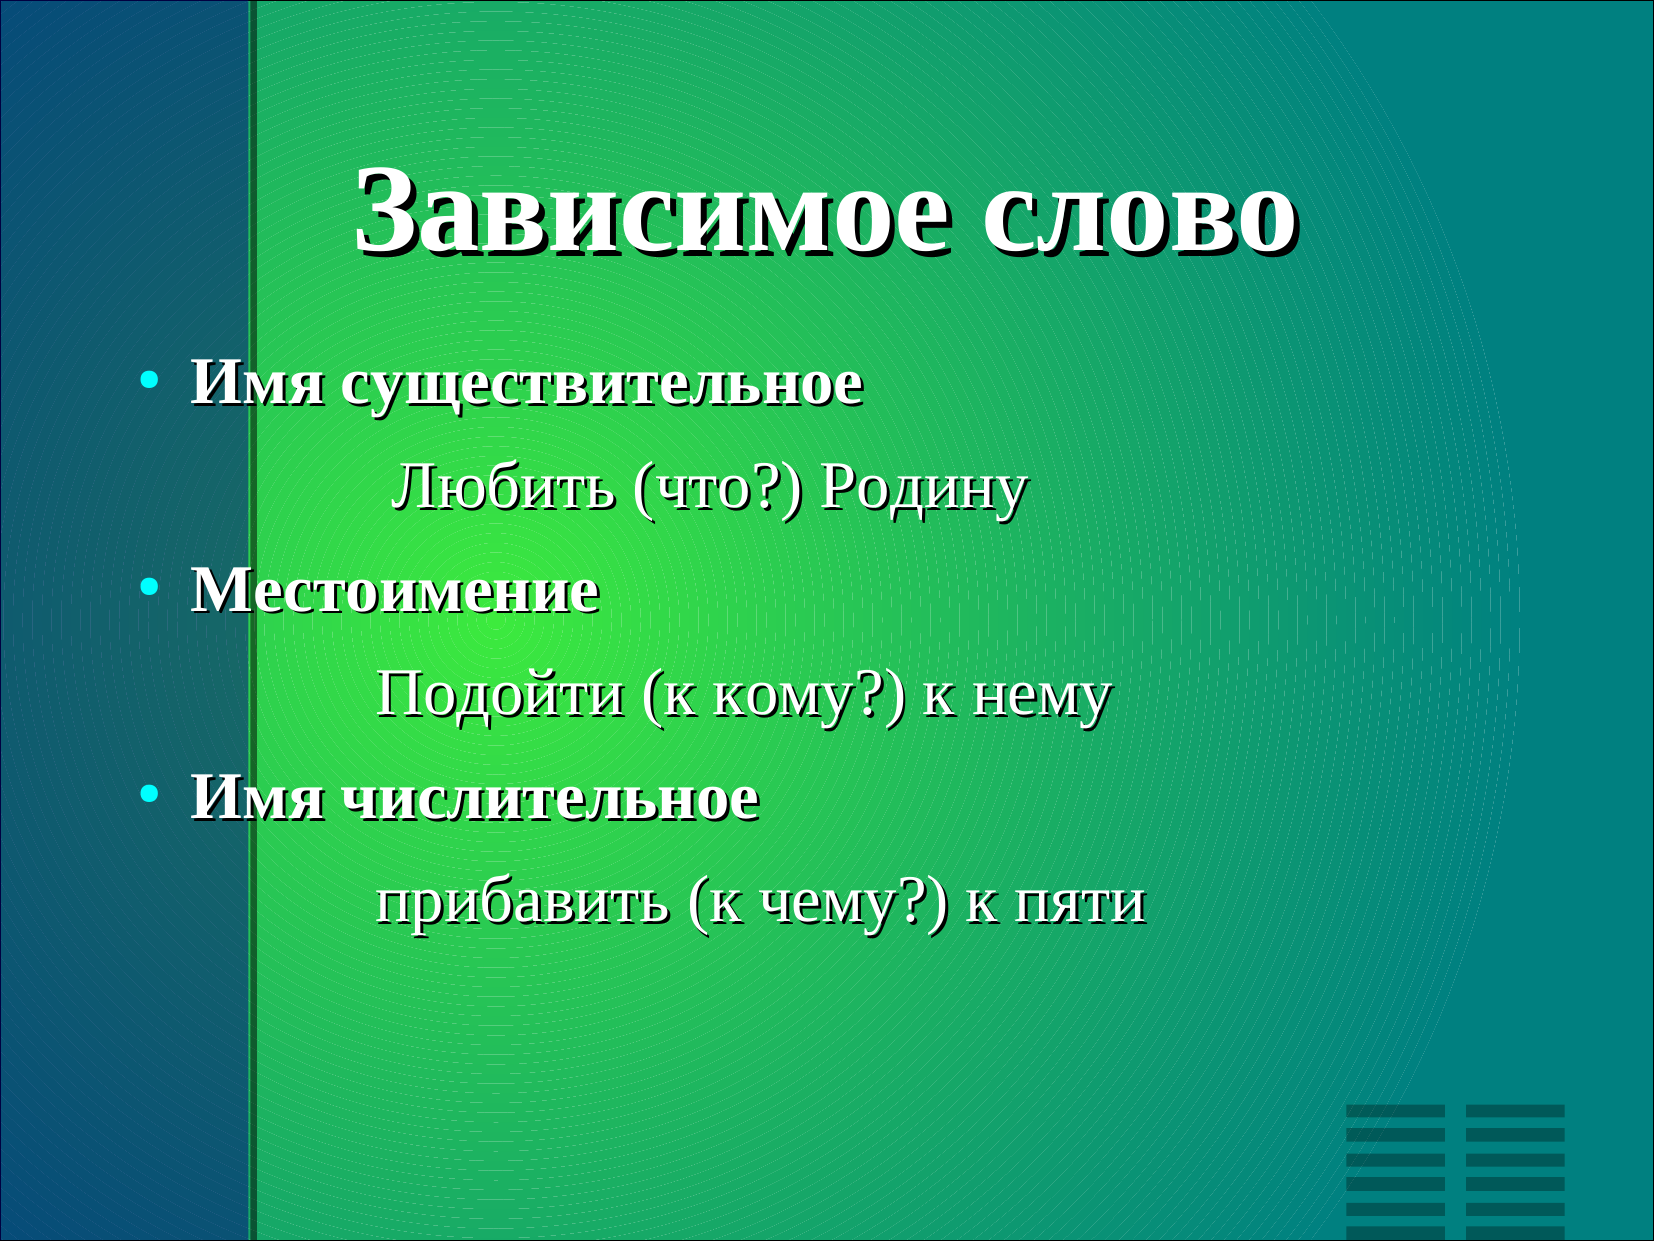

# Зависимое слово
Имя существительное
 Любить (что?) Родину
Местоимение
 Подойти (к кому?) к нему
Имя числительное
 прибавить (к чему?) к пяти